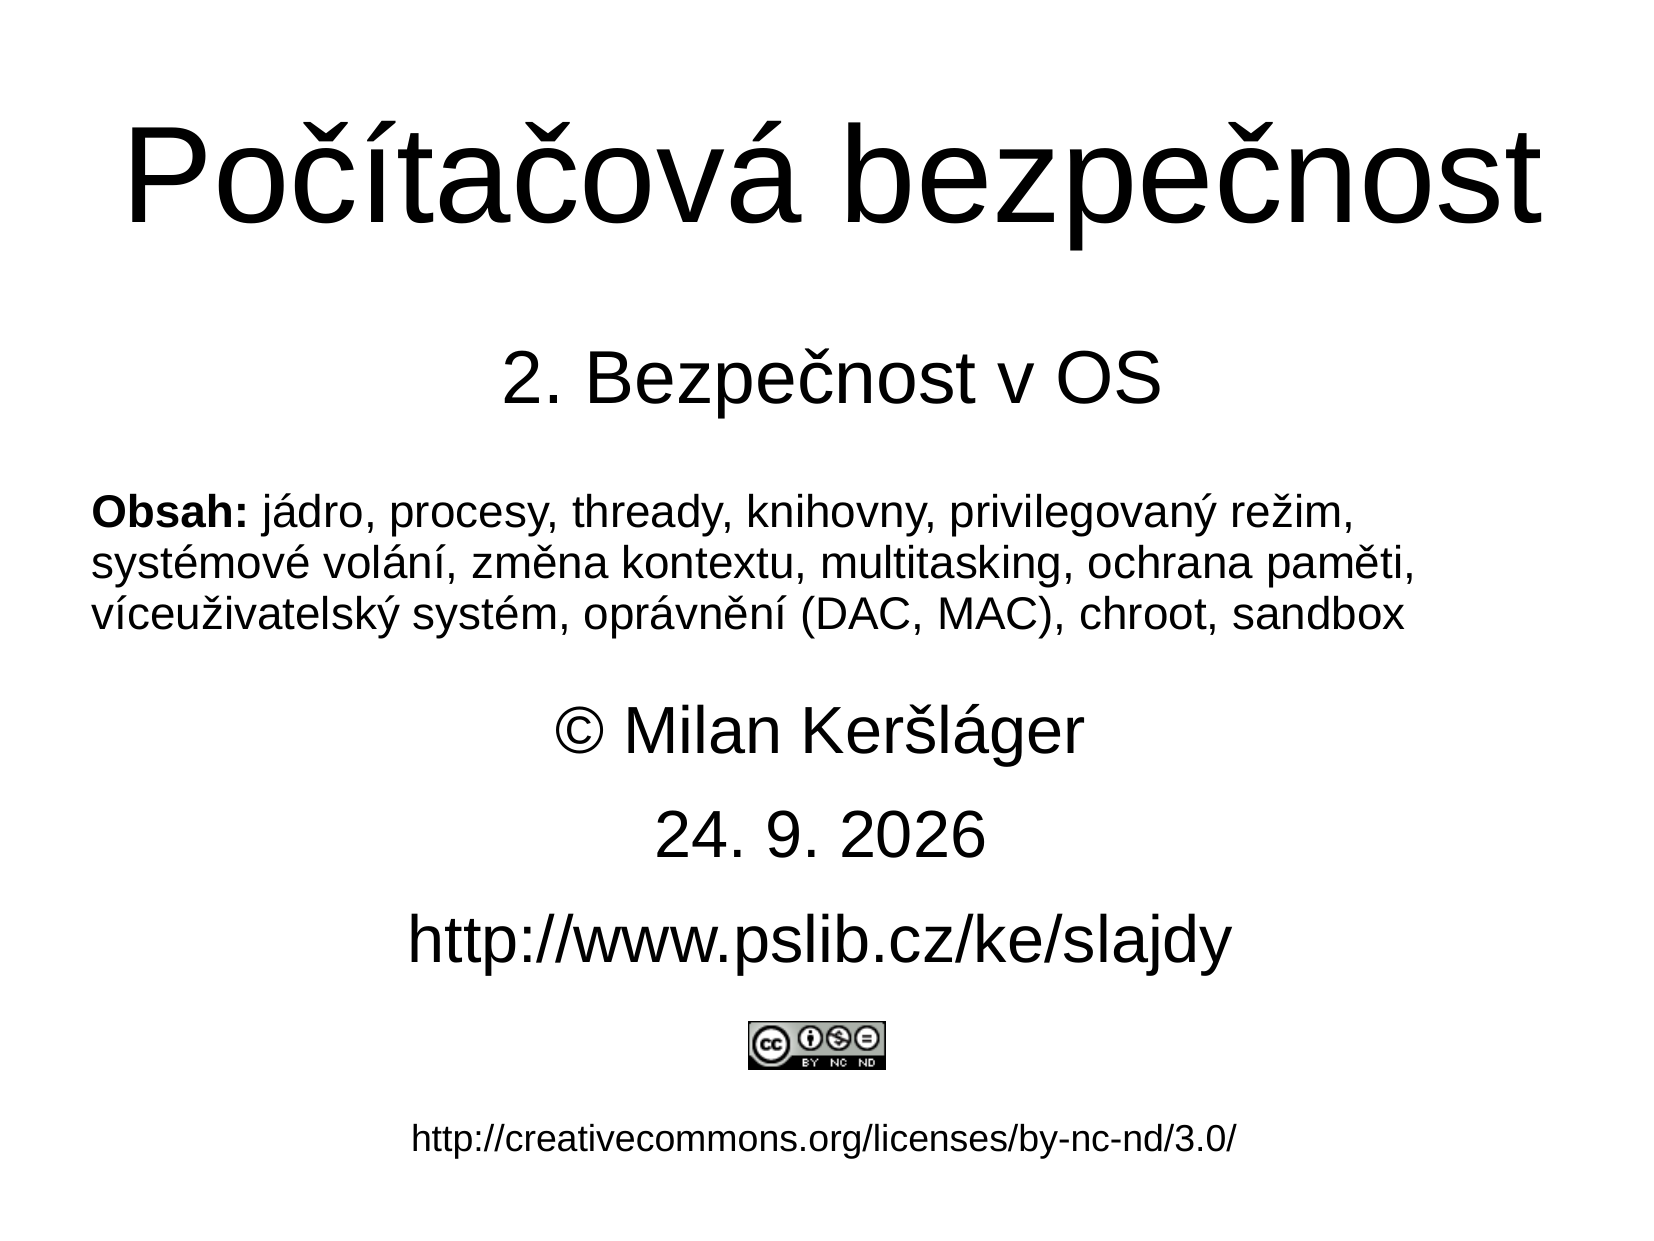

# Počítačová bezpečnost 2. Bezpečnost v OS
Obsah: jádro, procesy, thready, knihovny, privilegovaný režim, systémové volání, změna kontextu, multitasking, ochrana paměti, víceuživatelský systém, oprávnění (DAC, MAC), chroot, sandbox
© Milan Keršláger
http://www.pslib.cz/ke/slajdy
http://creativecommons.org/licenses/by-nc-nd/3.0/